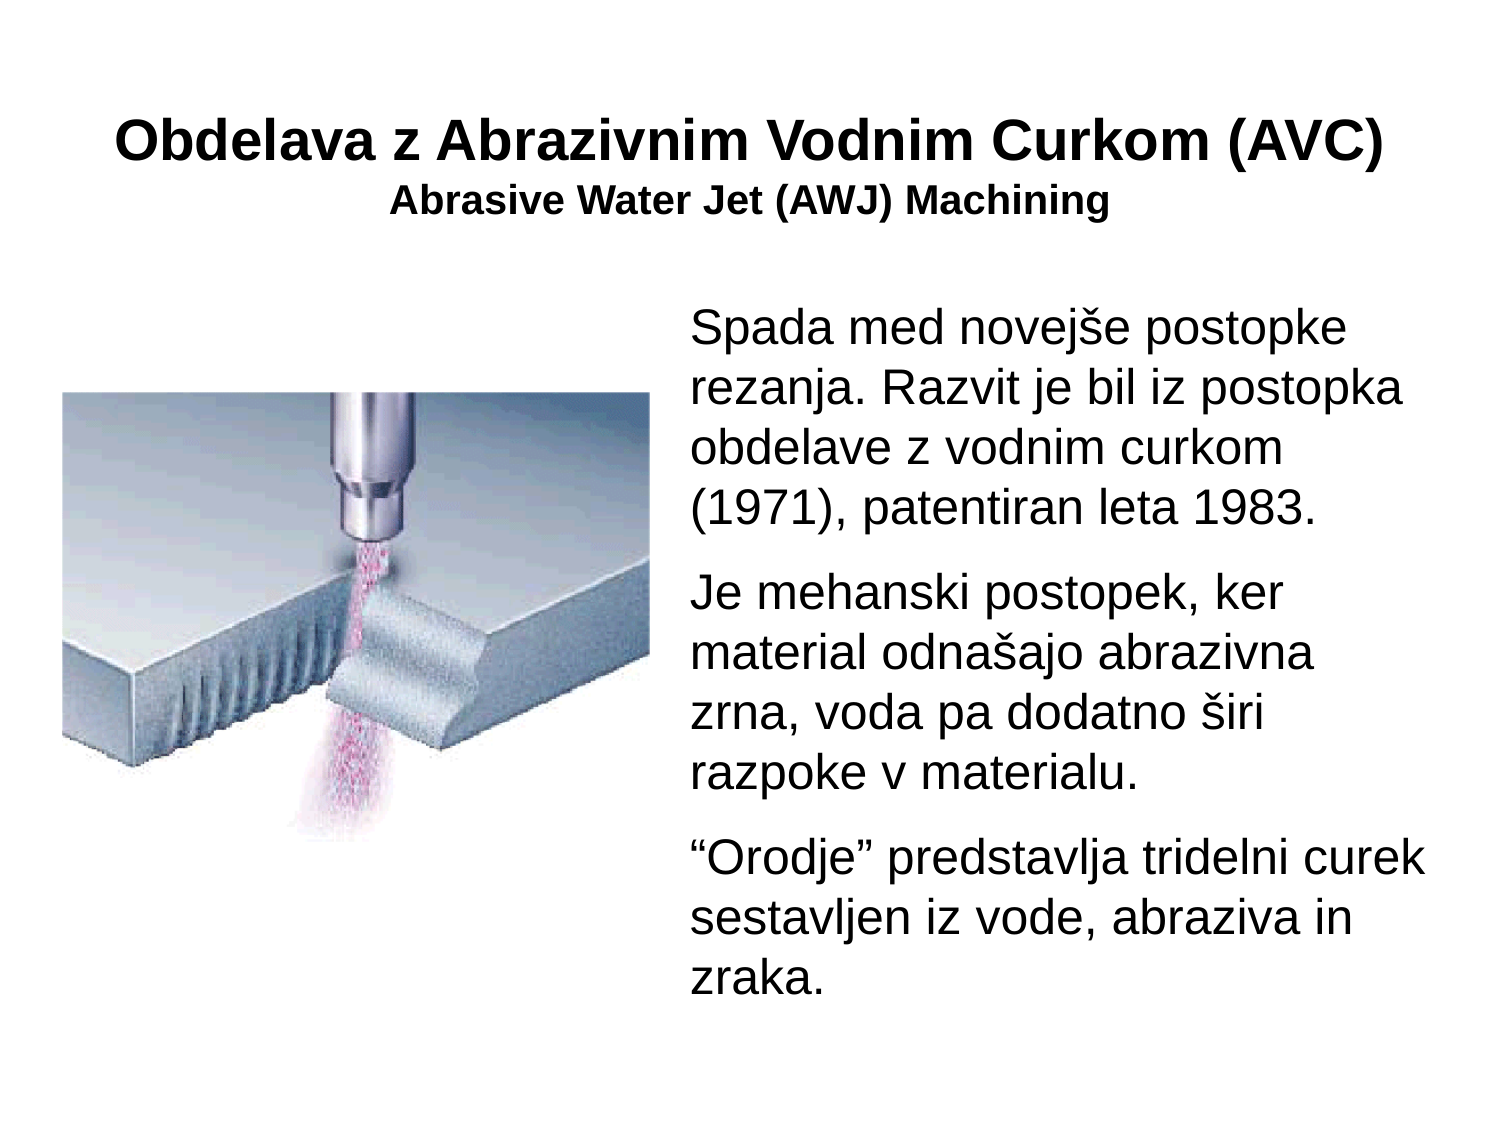

# Obdelava z Abrazivnim Vodnim Curkom (AVC) Abrasive Water Jet (AWJ) Machining
Spada med novejše postopke rezanja. Razvit je bil iz postopka obdelave z vodnim curkom (1971), patentiran leta 1983.
Je mehanski postopek, ker material odnašajo abrazivna zrna, voda pa dodatno širi razpoke v materialu.
“Orodje” predstavlja tridelni curek sestavljen iz vode, abraziva in zraka.